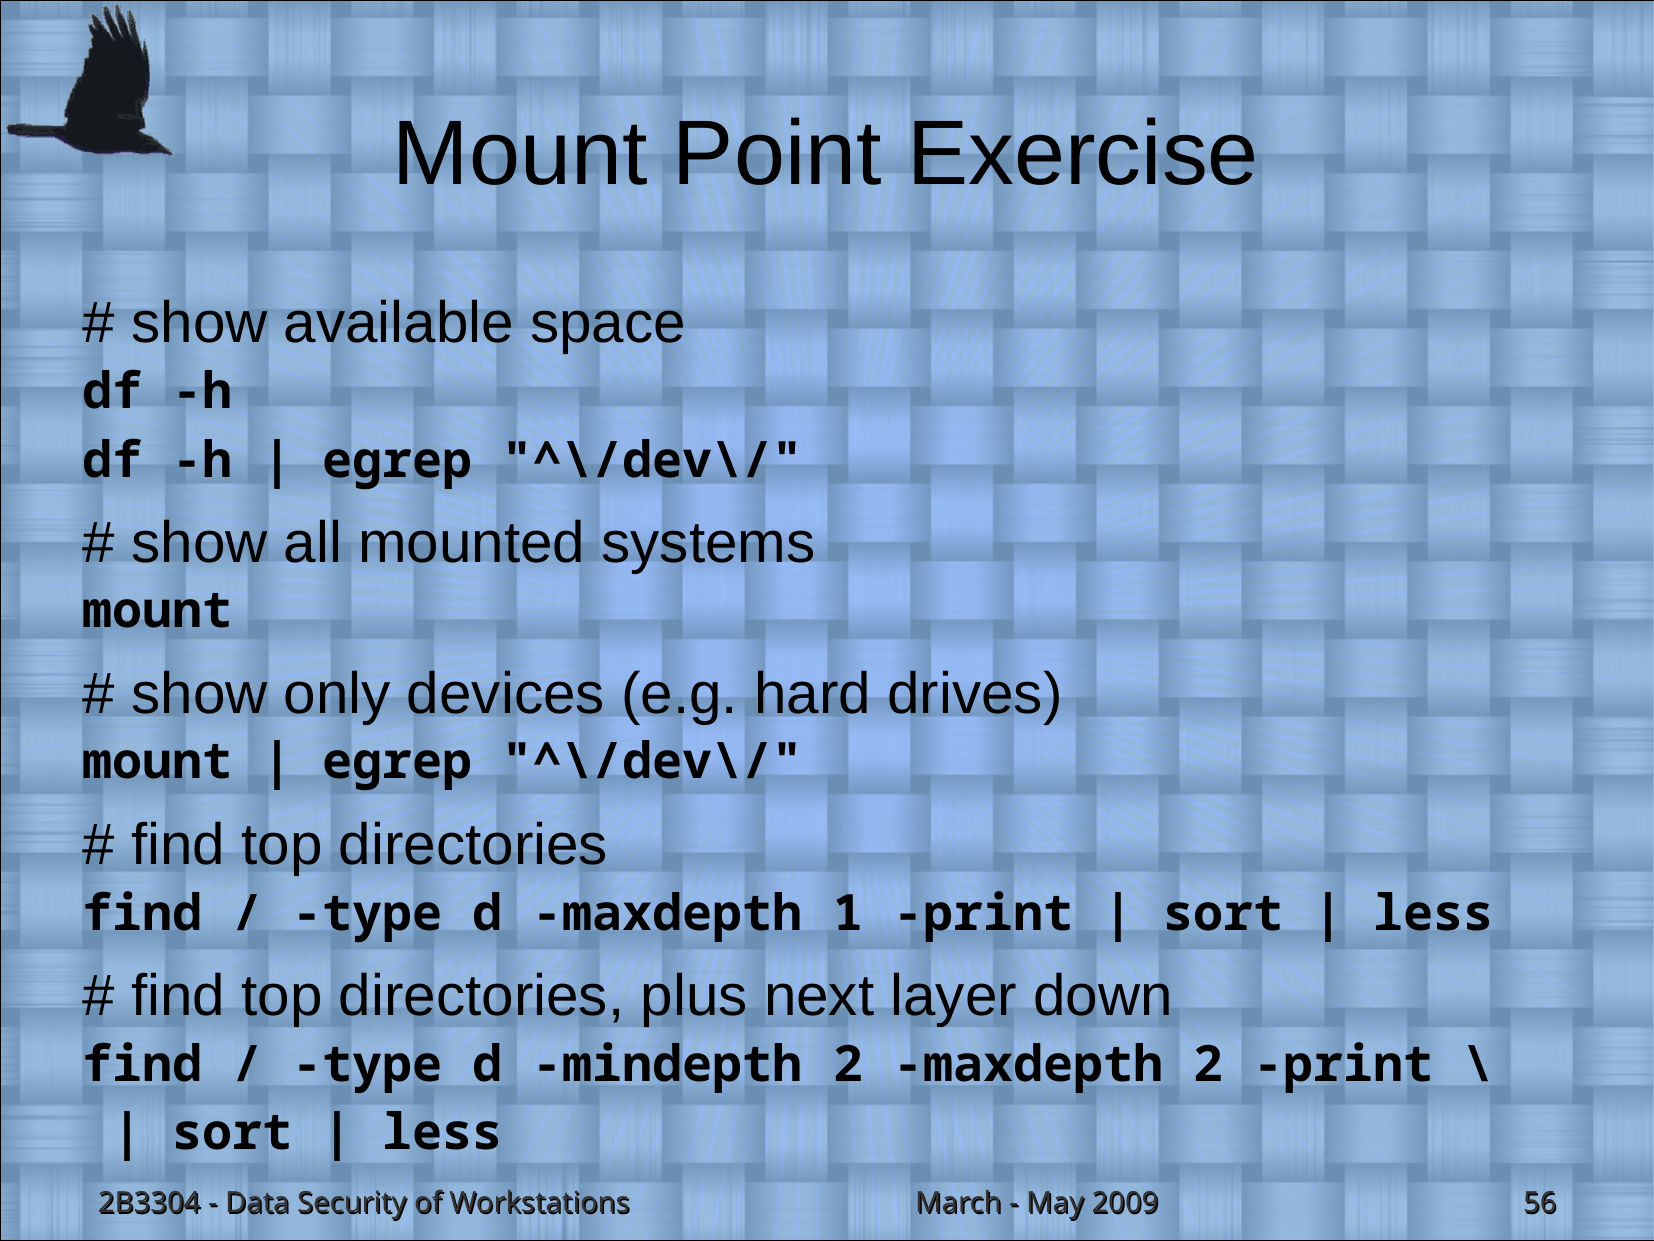

# Mount Point Exercise
# show available space
df -h
df -h | egrep "^\/dev\/"
# show all mounted systems
mount
# show only devices (e.g. hard drives)
mount | egrep "^\/dev\/"
# find top directories
find / -type d -maxdepth 1 -print | sort | less
# find top directories, plus next layer down
find / -type d -mindepth 2 -maxdepth 2 -print \
 | sort | less